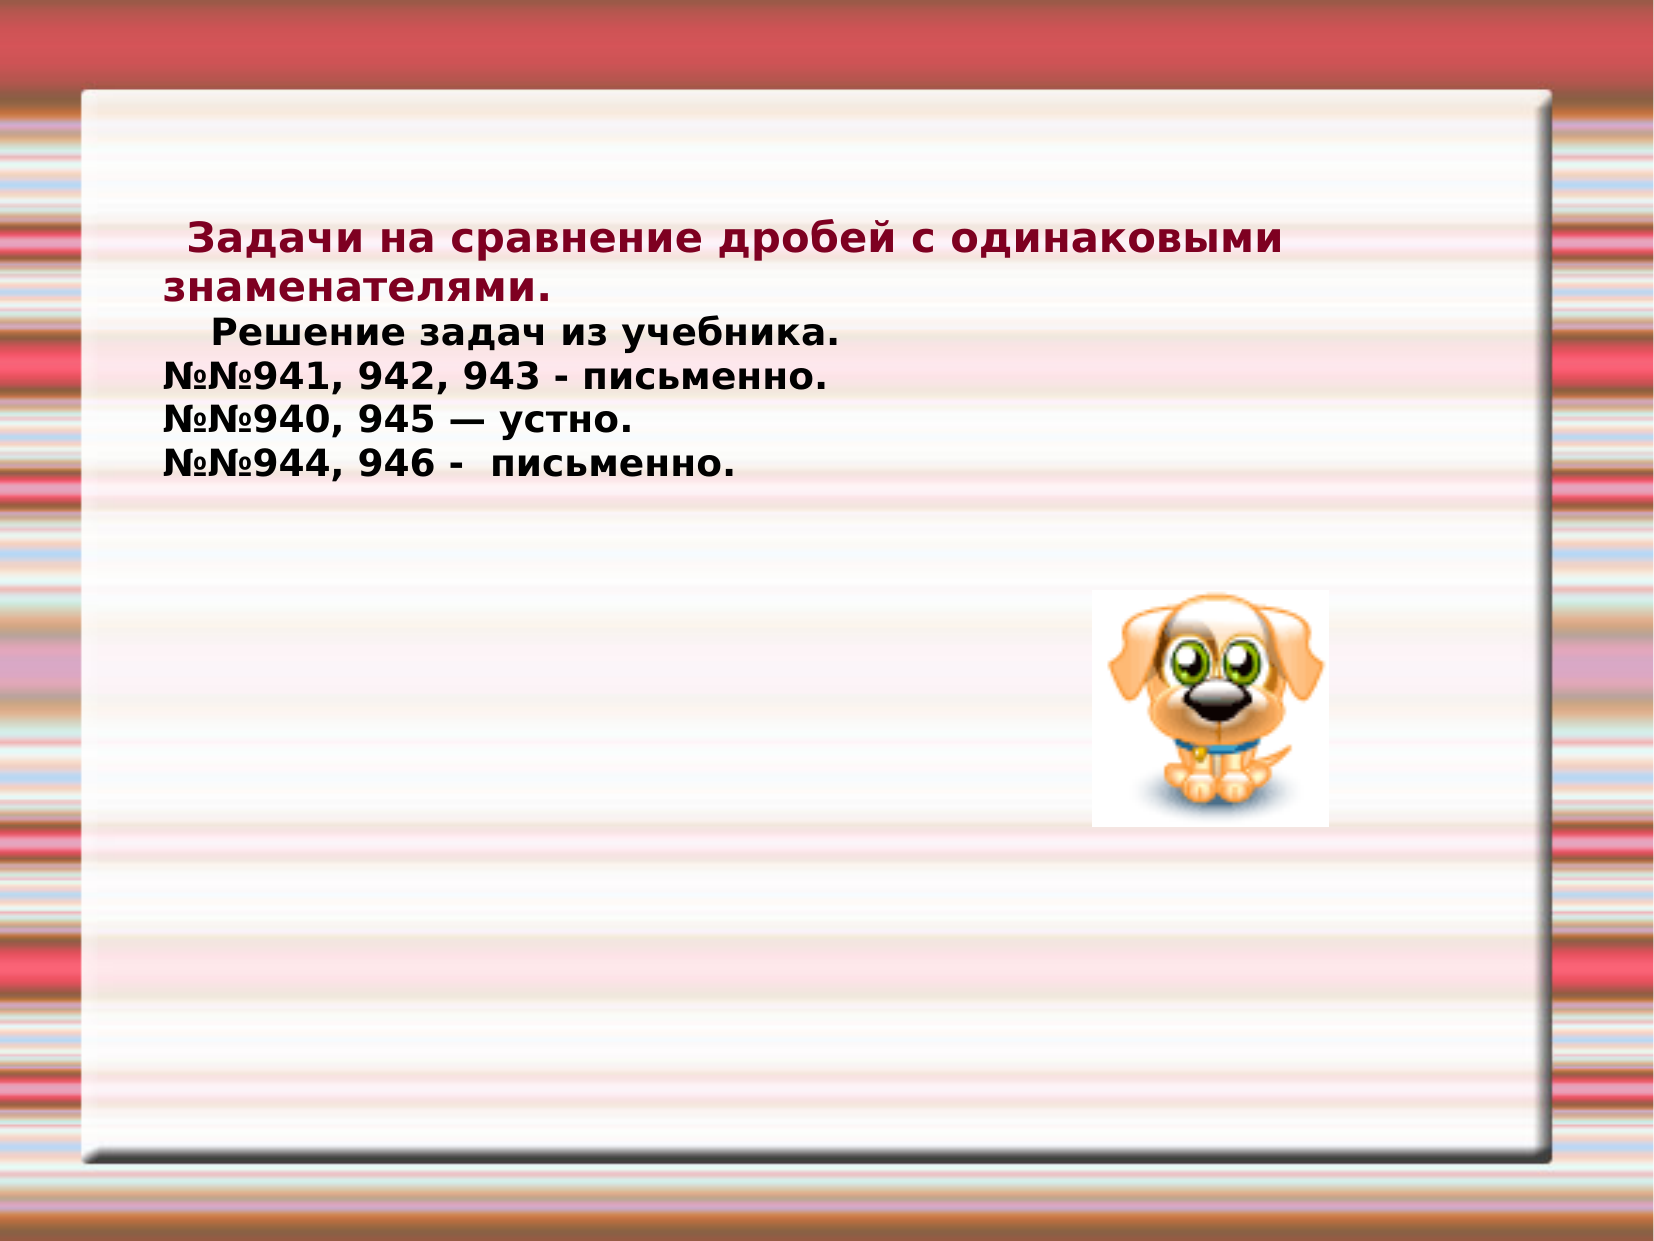

Задачи на сравнение дробей с одинаковыми знаменателями.
 Решение задач из учебника.
№№941, 942, 943 - письменно.
№№940, 945 — устно.
№№944, 946 - письменно.